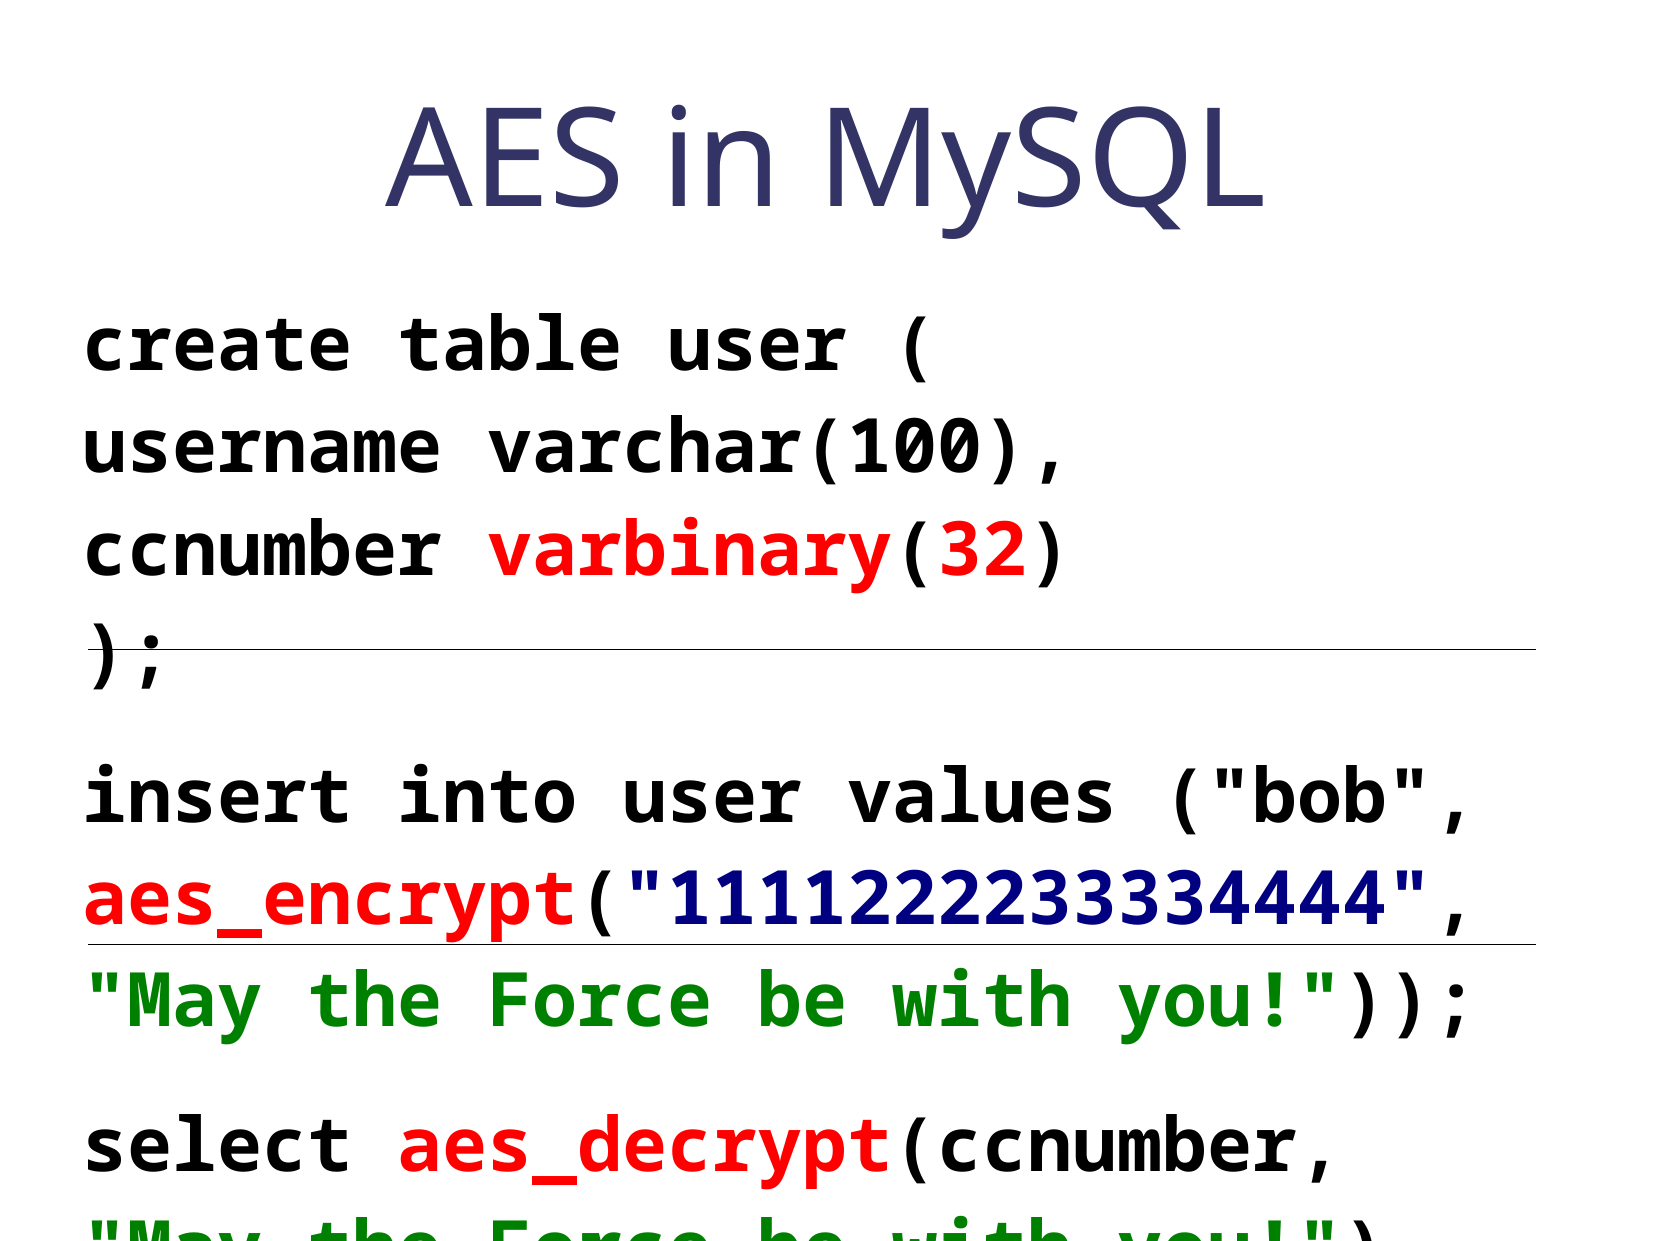

# AES in MySQL
create table user (
username varchar(100),
ccnumber varbinary(32)
);
insert into user values ("bob", aes_encrypt("1111222233334444", "May the Force be with you!"));
select aes_decrypt(ccnumber,
"May the Force be with you!")
from user;